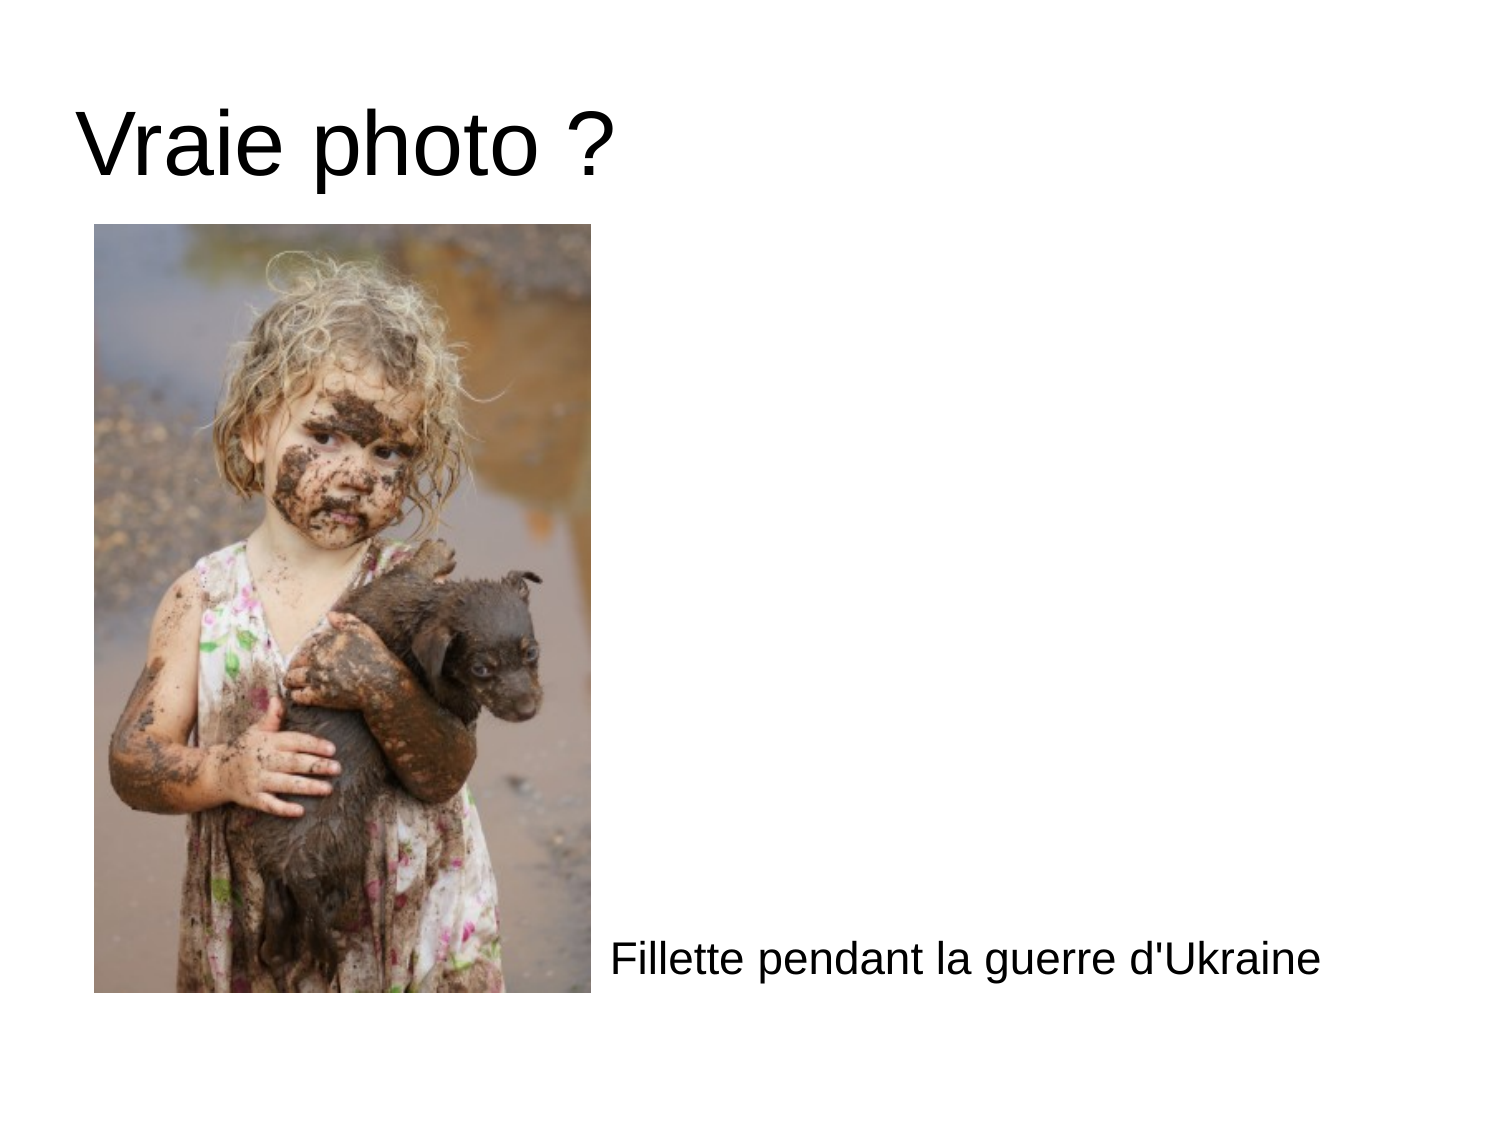

Vraie photo ?
# Fillette pendant la guerre d'Ukraine